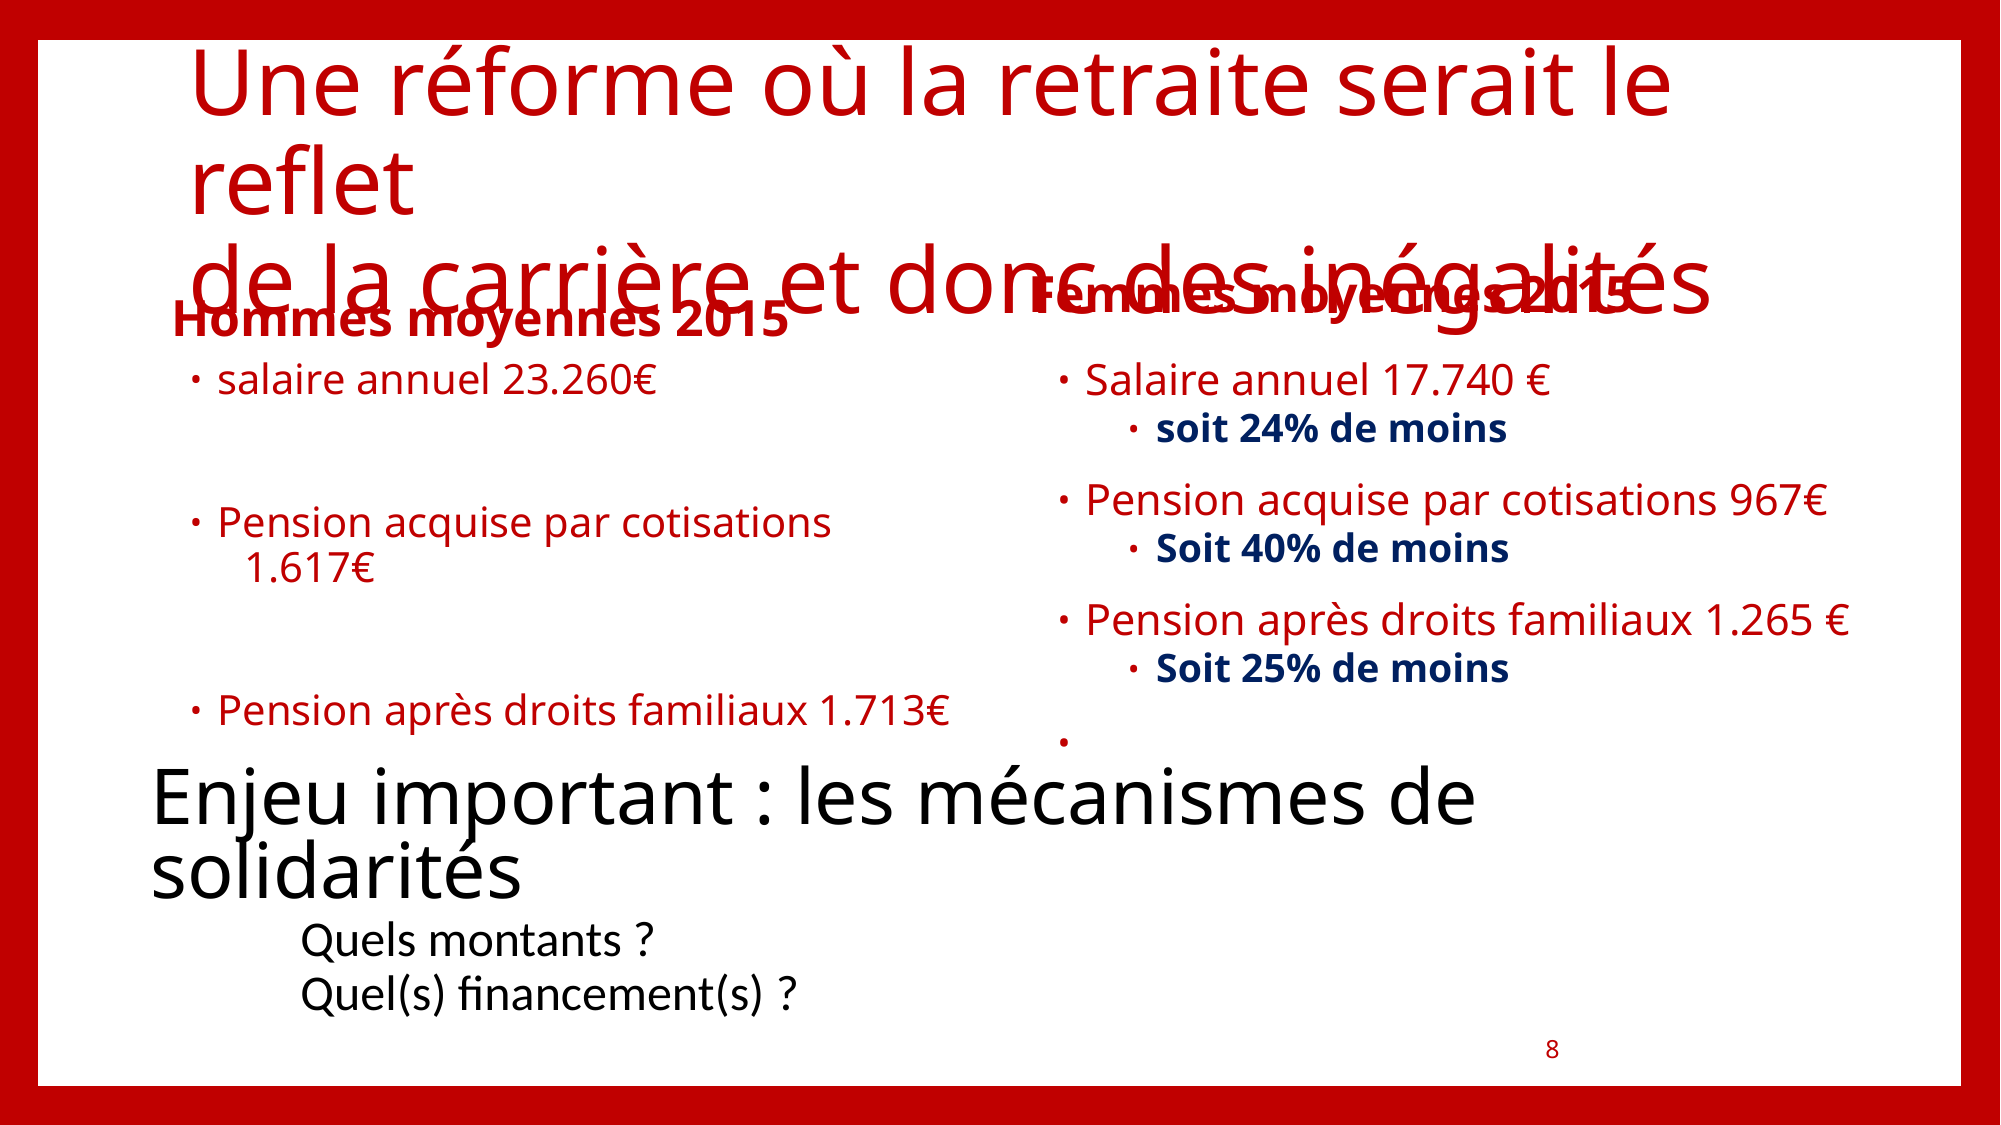

# Une réforme où la retraite serait le reflet de la carrière et donc des inégalités
Femmes moyennes 2015
Hommes moyennes 2015
salaire annuel 23.260€
Pension acquise par cotisations 1.617€
Pension après droits familiaux 1.713€
Salaire annuel 17.740 €
soit 24% de moins
Pension acquise par cotisations 967€
Soit 40% de moins
Pension après droits familiaux 1.265 €
Soit 25% de moins
Enjeu important : les mécanismes de solidarités
Quels montants ?
Quel(s) financement(s) ?